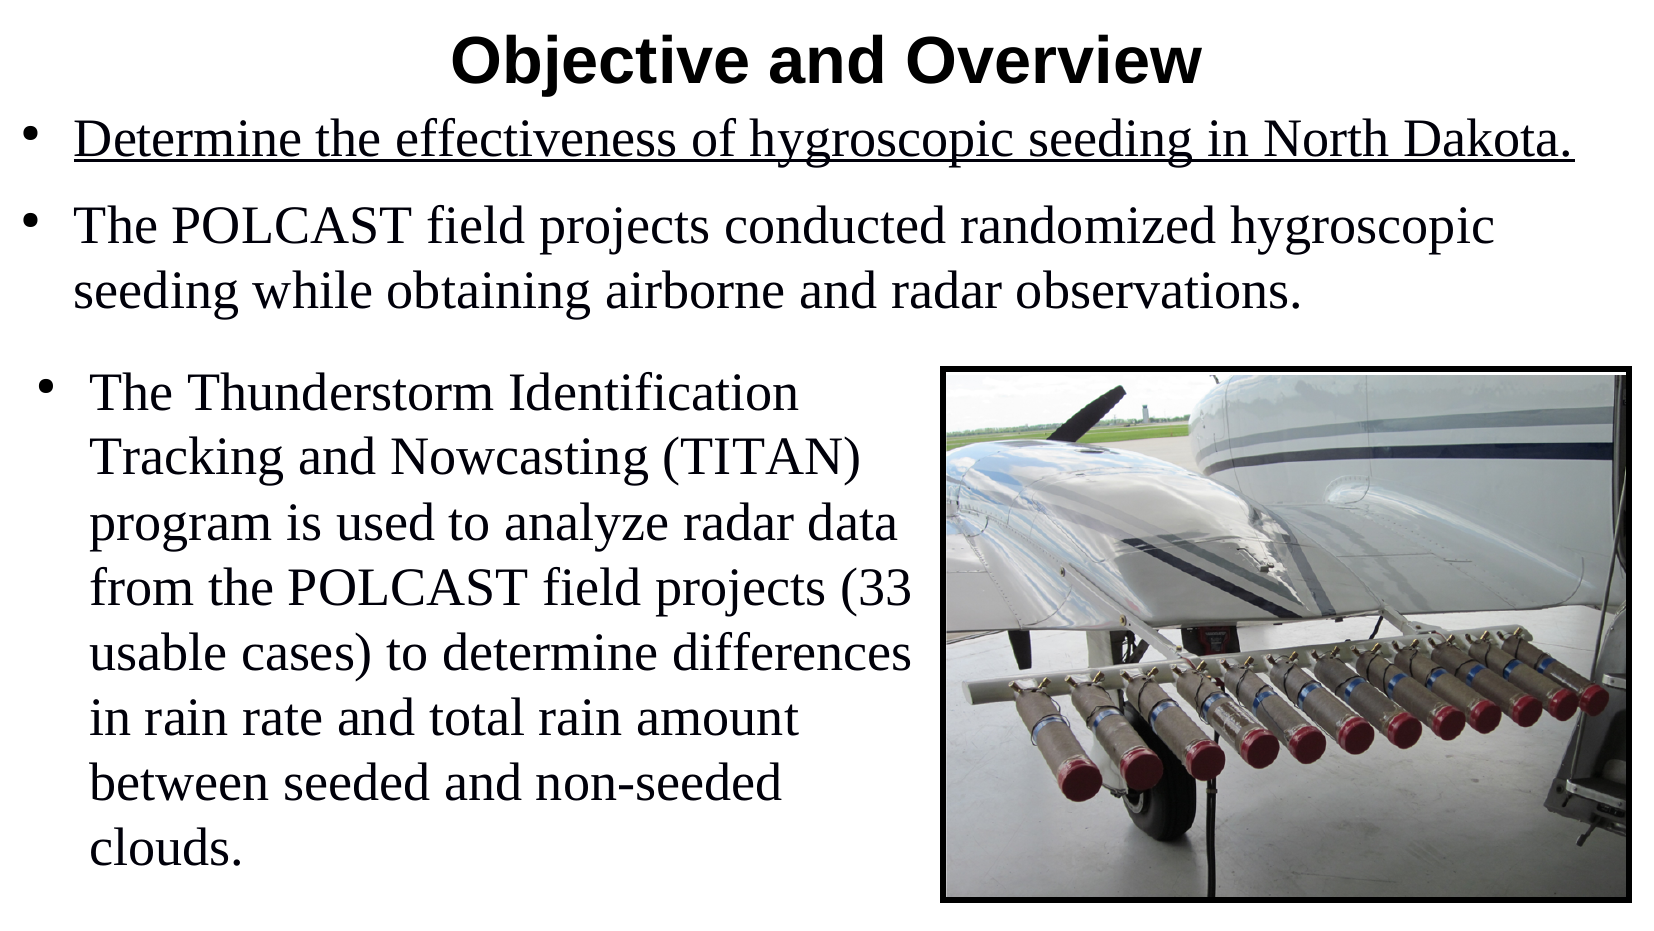

Objective and Overview
# Determine the effectiveness of hygroscopic seeding in North Dakota.
The POLCAST field projects conducted randomized hygroscopic seeding while obtaining airborne and radar observations.
The Thunderstorm Identification Tracking and Nowcasting (TITAN) program is used to analyze radar data from the POLCAST field projects (33 usable cases) to determine differences in rain rate and total rain amount between seeded and non-seeded clouds.